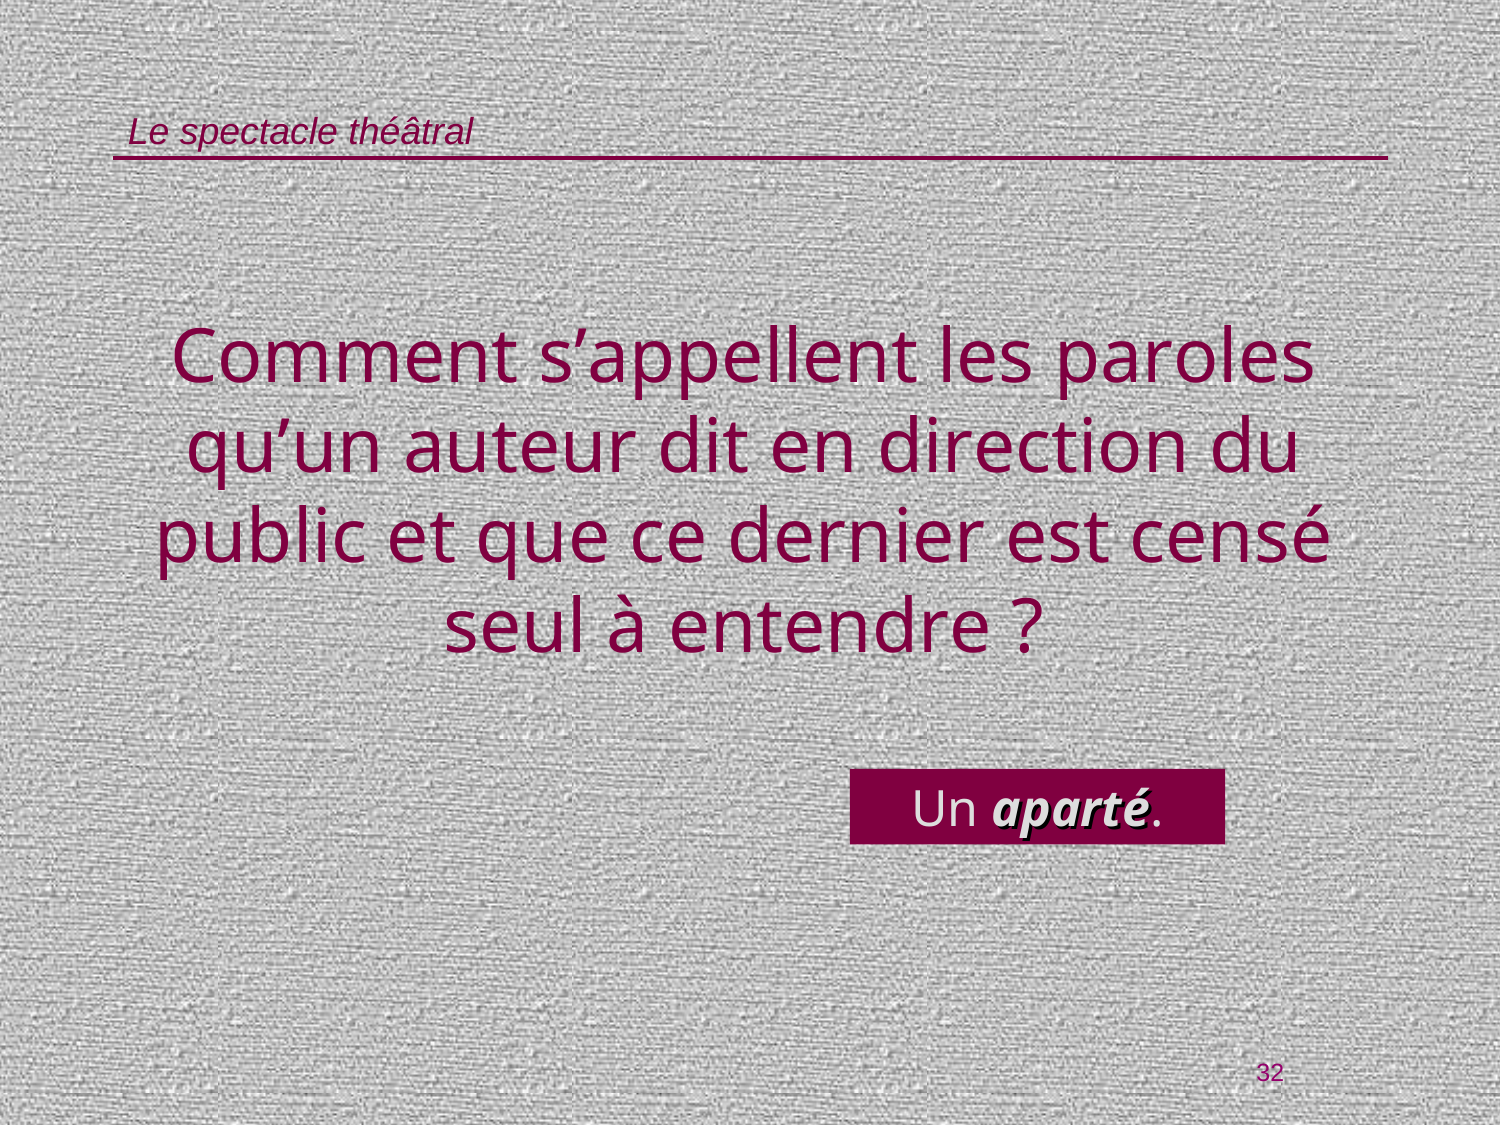

Comment s’appellent les paroles qu’un auteur dit en direction du public et que ce dernier est censé seul à entendre ?
Un aparté.
32